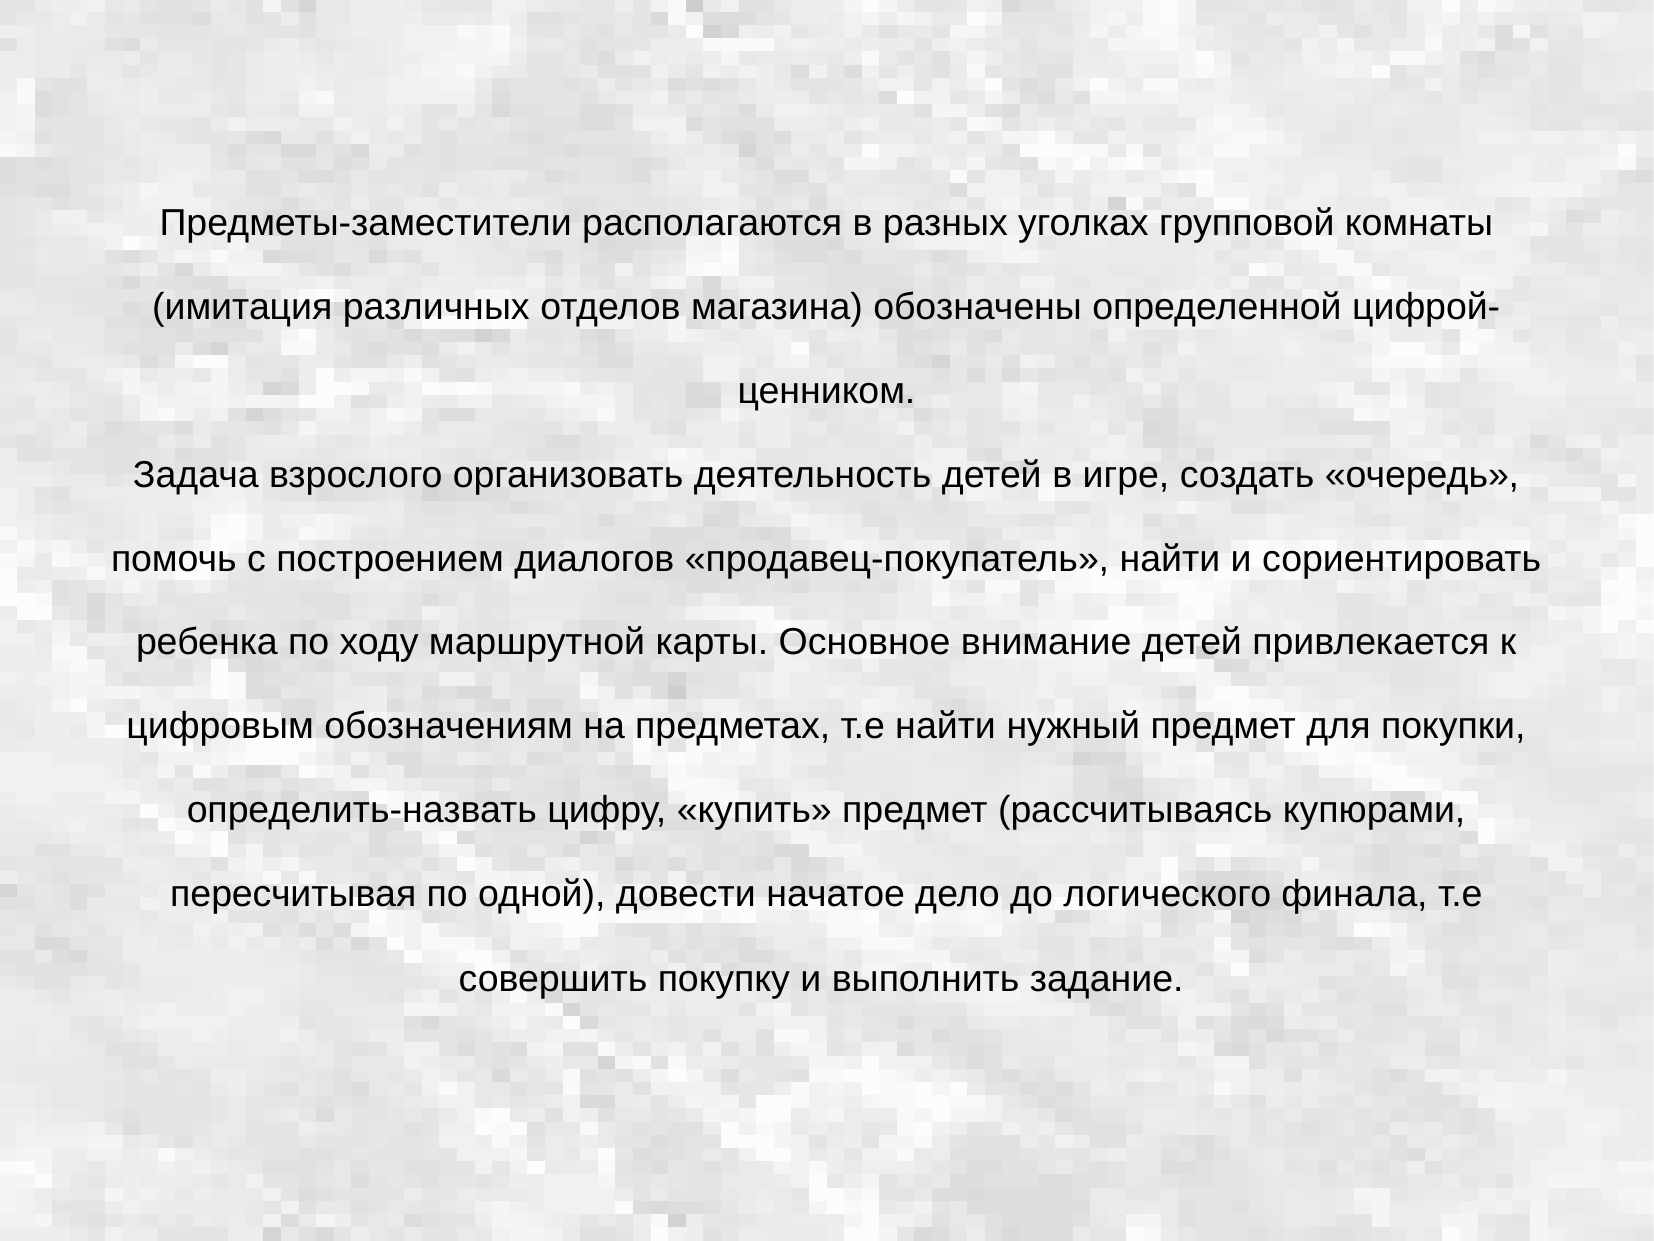

# Предметы-заместители располагаются в разных уголках групповой комнаты (имитация различных отделов магазина) обозначены определенной цифрой-ценником.
Задача взрослого организовать деятельность детей в игре, создать «очередь», помочь с построением диалогов «продавец-покупатель», найти и сориентировать ребенка по ходу маршрутной карты. Основное внимание детей привлекается к цифровым обозначениям на предметах, т.е найти нужный предмет для покупки, определить-назвать цифру, «купить» предмет (рассчитываясь купюрами, пересчитывая по одной), довести начатое дело до логического финала, т.е совершить покупку и выполнить задание.